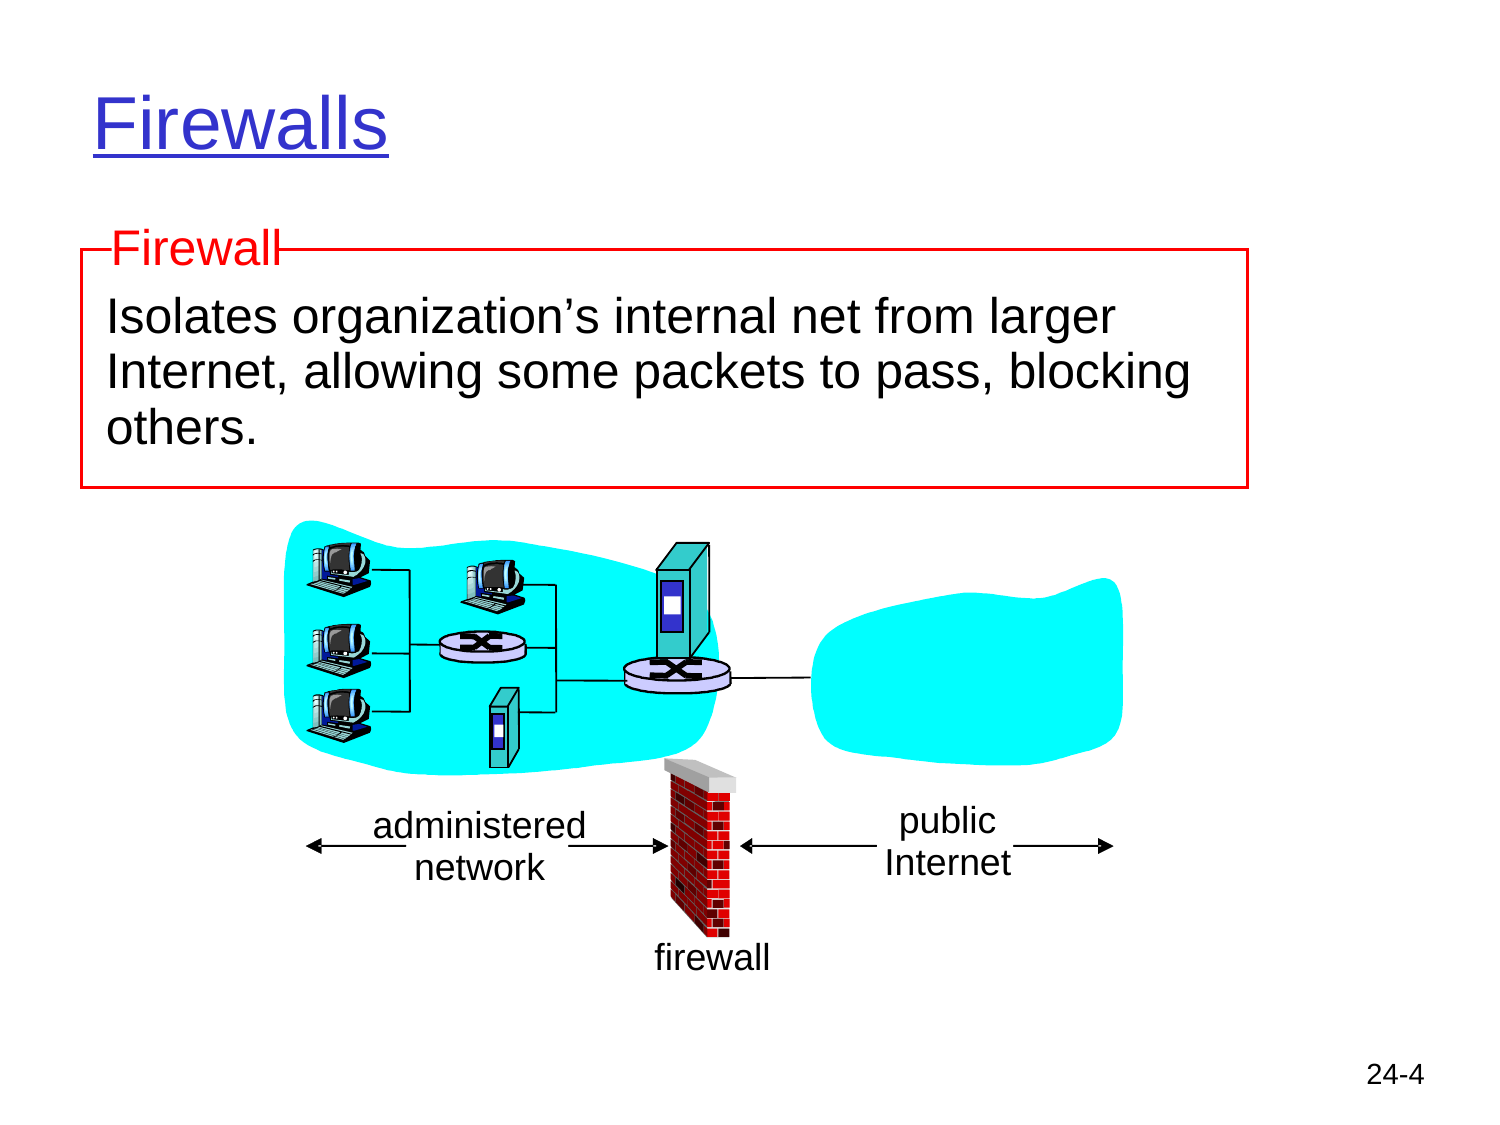

# Firewalls
Firewall
Isolates organization’s internal net from larger Internet, allowing some packets to pass, blocking others.
public
Internet
administered
network
firewall
4